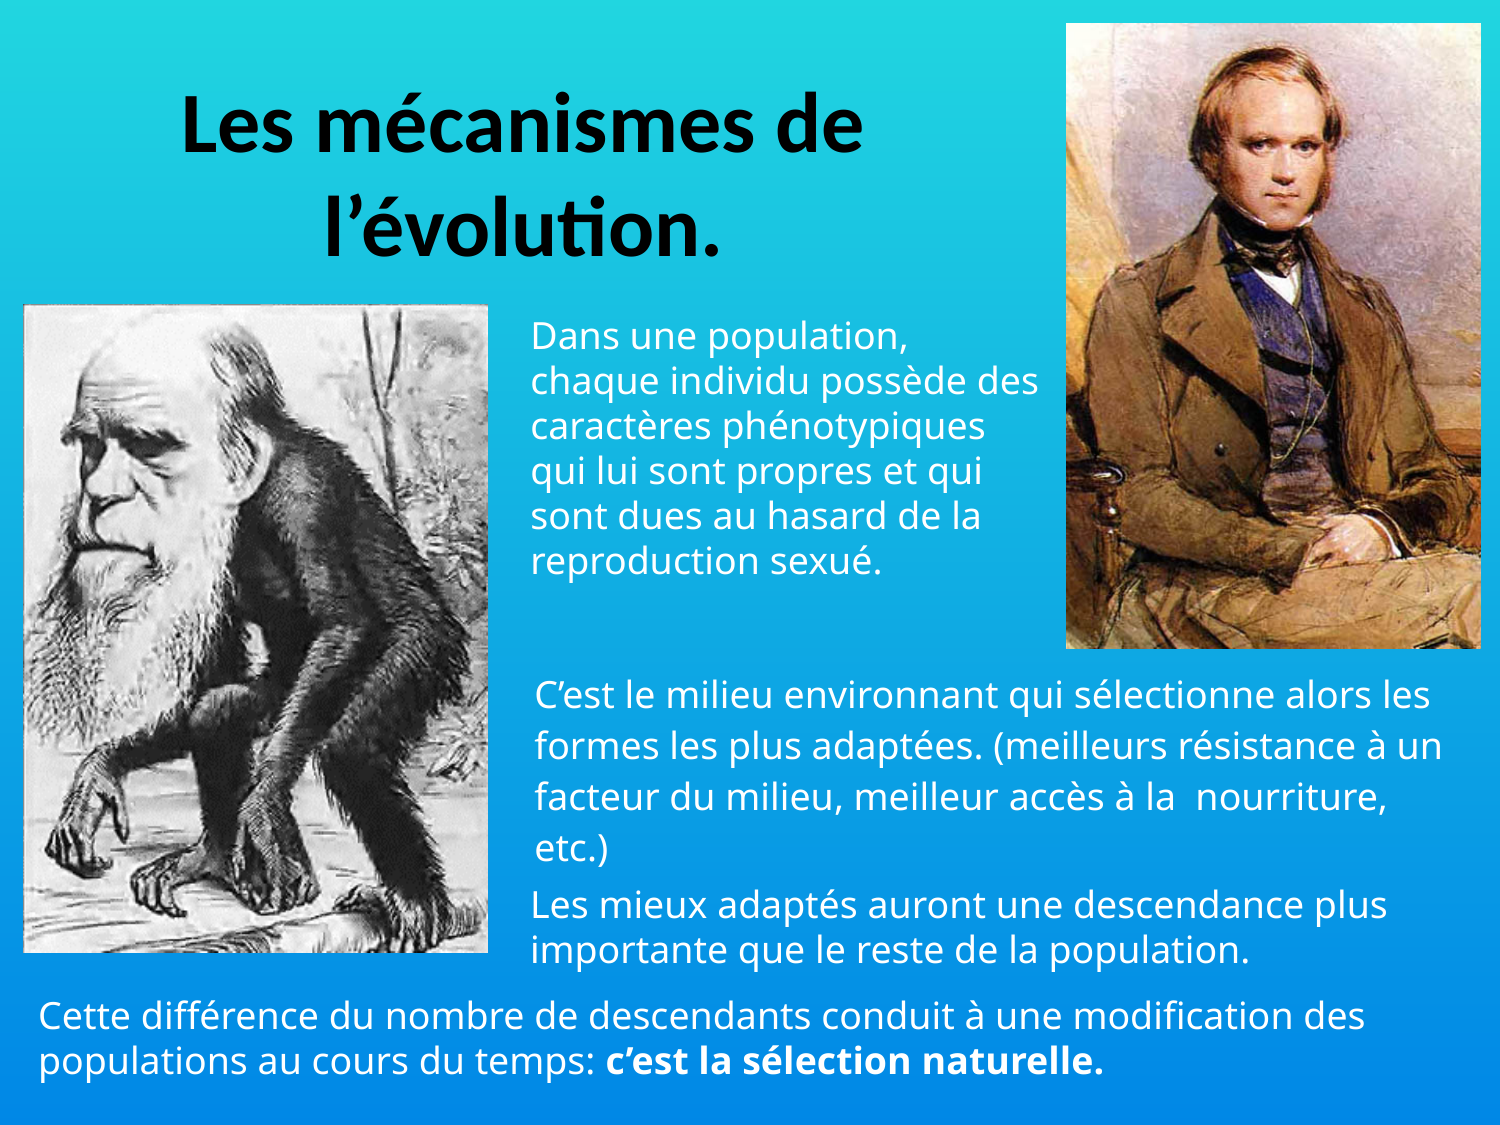

# Les mécanismes de l’évolution.
Dans une population, chaque individu possède des caractères phénotypiques qui lui sont propres et qui sont dues au hasard de la reproduction sexué.
C’est le milieu environnant qui sélectionne alors les formes les plus adaptées. (meilleurs résistance à un facteur du milieu, meilleur accès à la nourriture, etc.)
Les mieux adaptés auront une descendance plus importante que le reste de la population.
Cette différence du nombre de descendants conduit à une modification des populations au cours du temps: c’est la sélection naturelle.